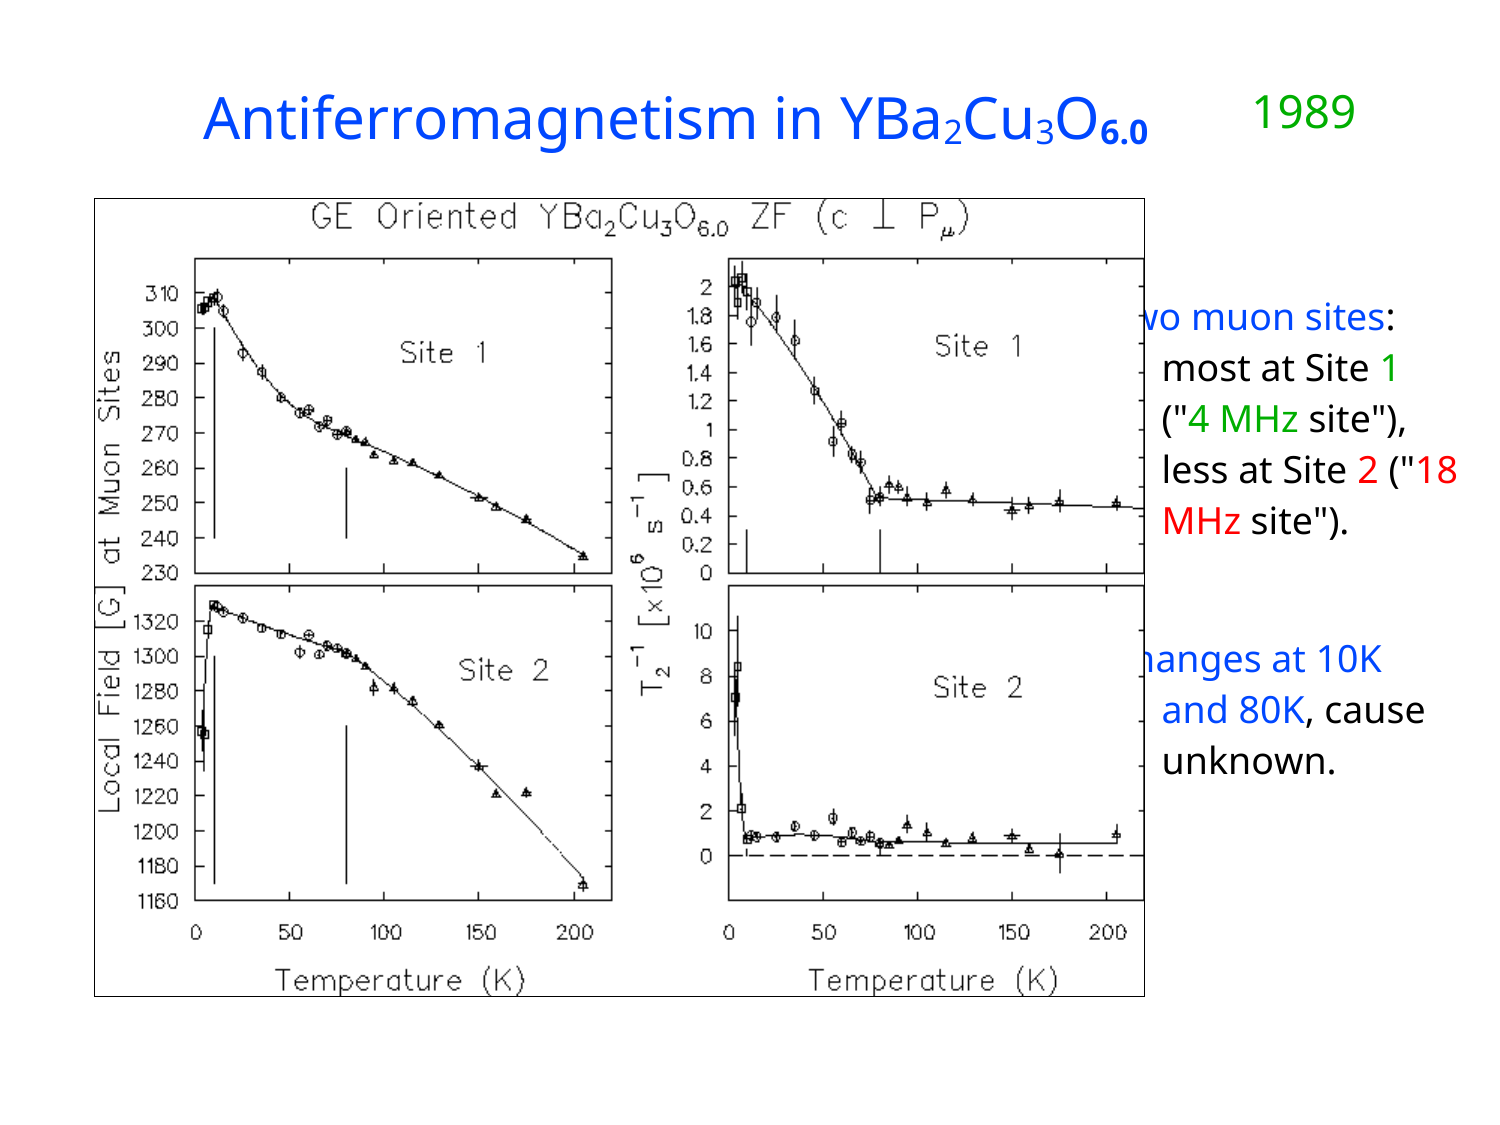

Antiferromagnetism in YBa2Cu3O6.0
1989
# Two muon sites: most at Site 1 ("4 MHz site"), less at Site 2 ("18 MHz site").
Changes at 10K and 80K, cause unknown.